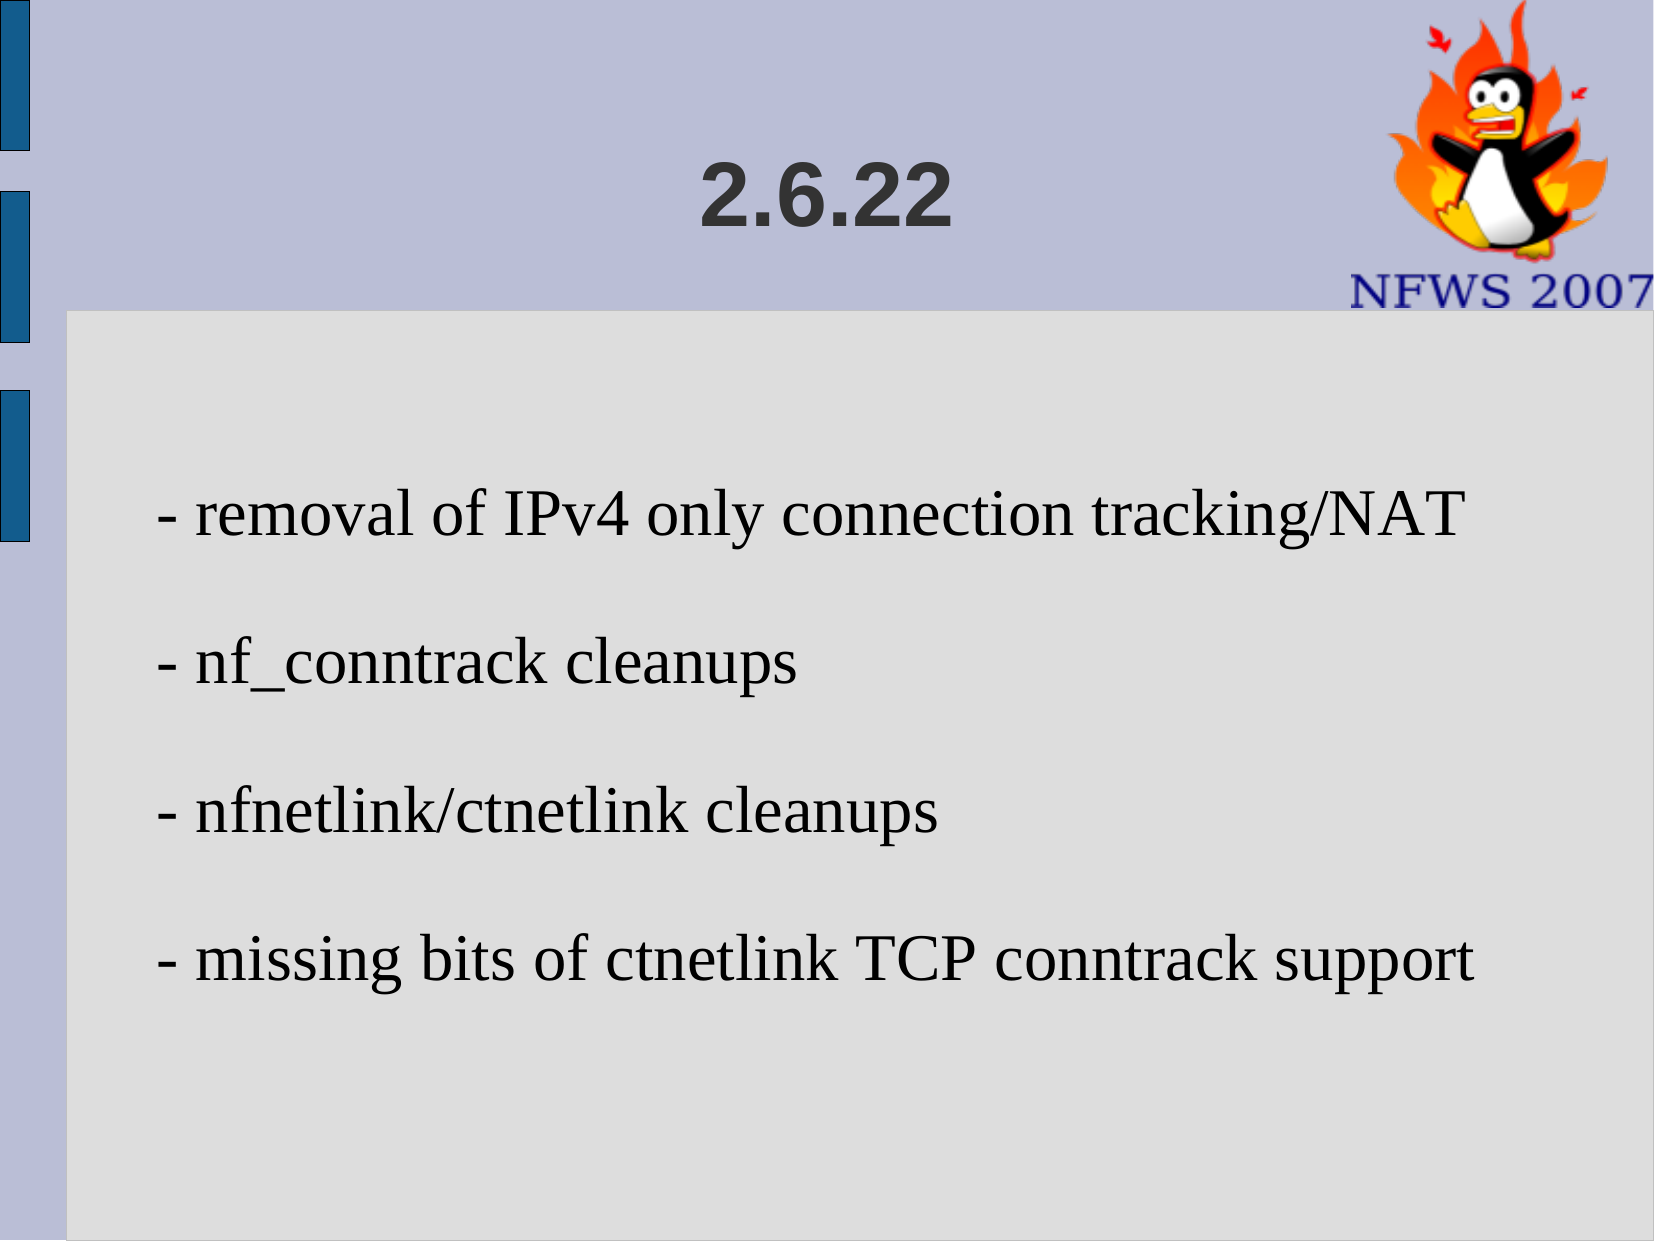

# 2.6.22
- removal of IPv4 only connection tracking/NAT
- nf_conntrack cleanups
- nfnetlink/ctnetlink cleanups
- missing bits of ctnetlink TCP conntrack support